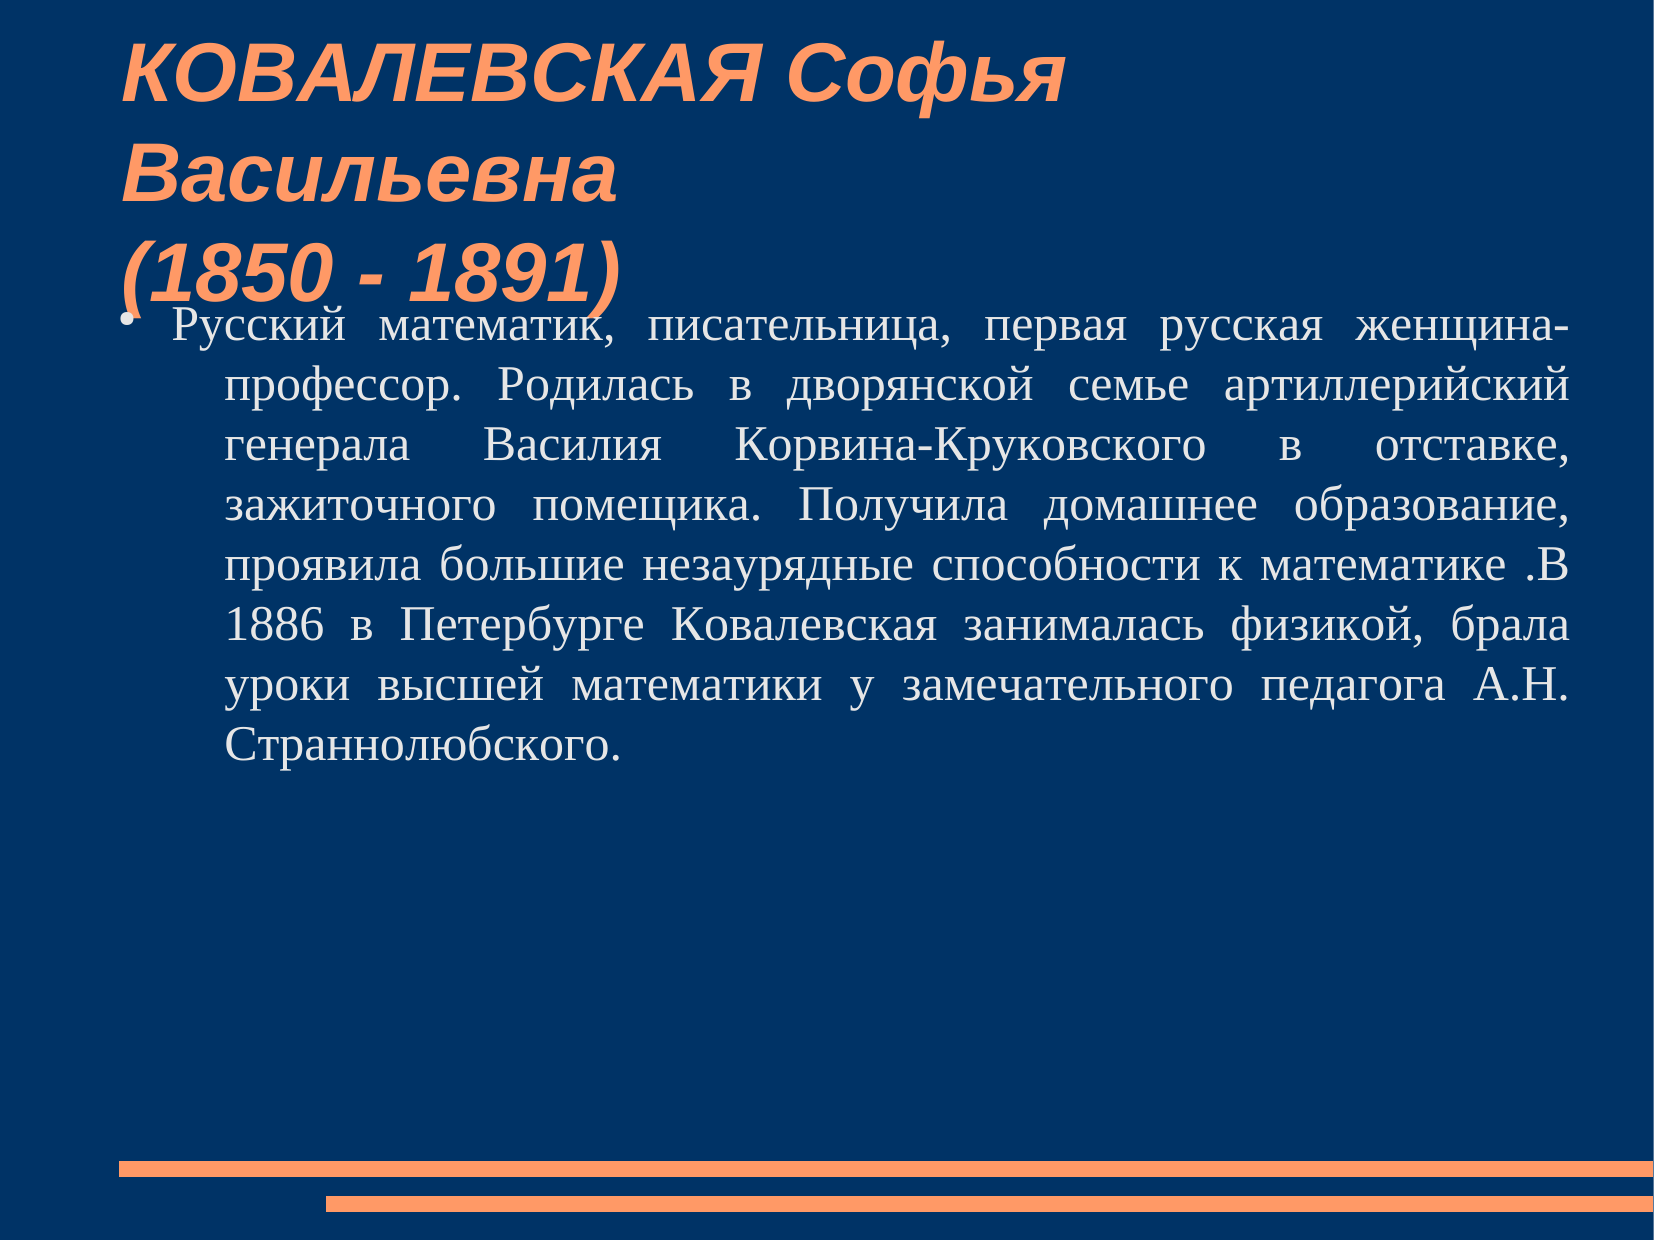

# КОВАЛЕВСКАЯ Софья Васильевна (1850 - 1891)
Русский математик, писательница, первая русская женщина-профессор. Родилась в дворянской семье артиллерийский генерала Василия Корвина-Круковского в отставке, зажиточного помещика. Получила домашнее образование, проявила большие незаурядные способности к математике .В 1886 в Петербурге Ковалевская занималась физикой, брала уроки высшей математики у замечательного педагога А.Н. Страннолюбского.